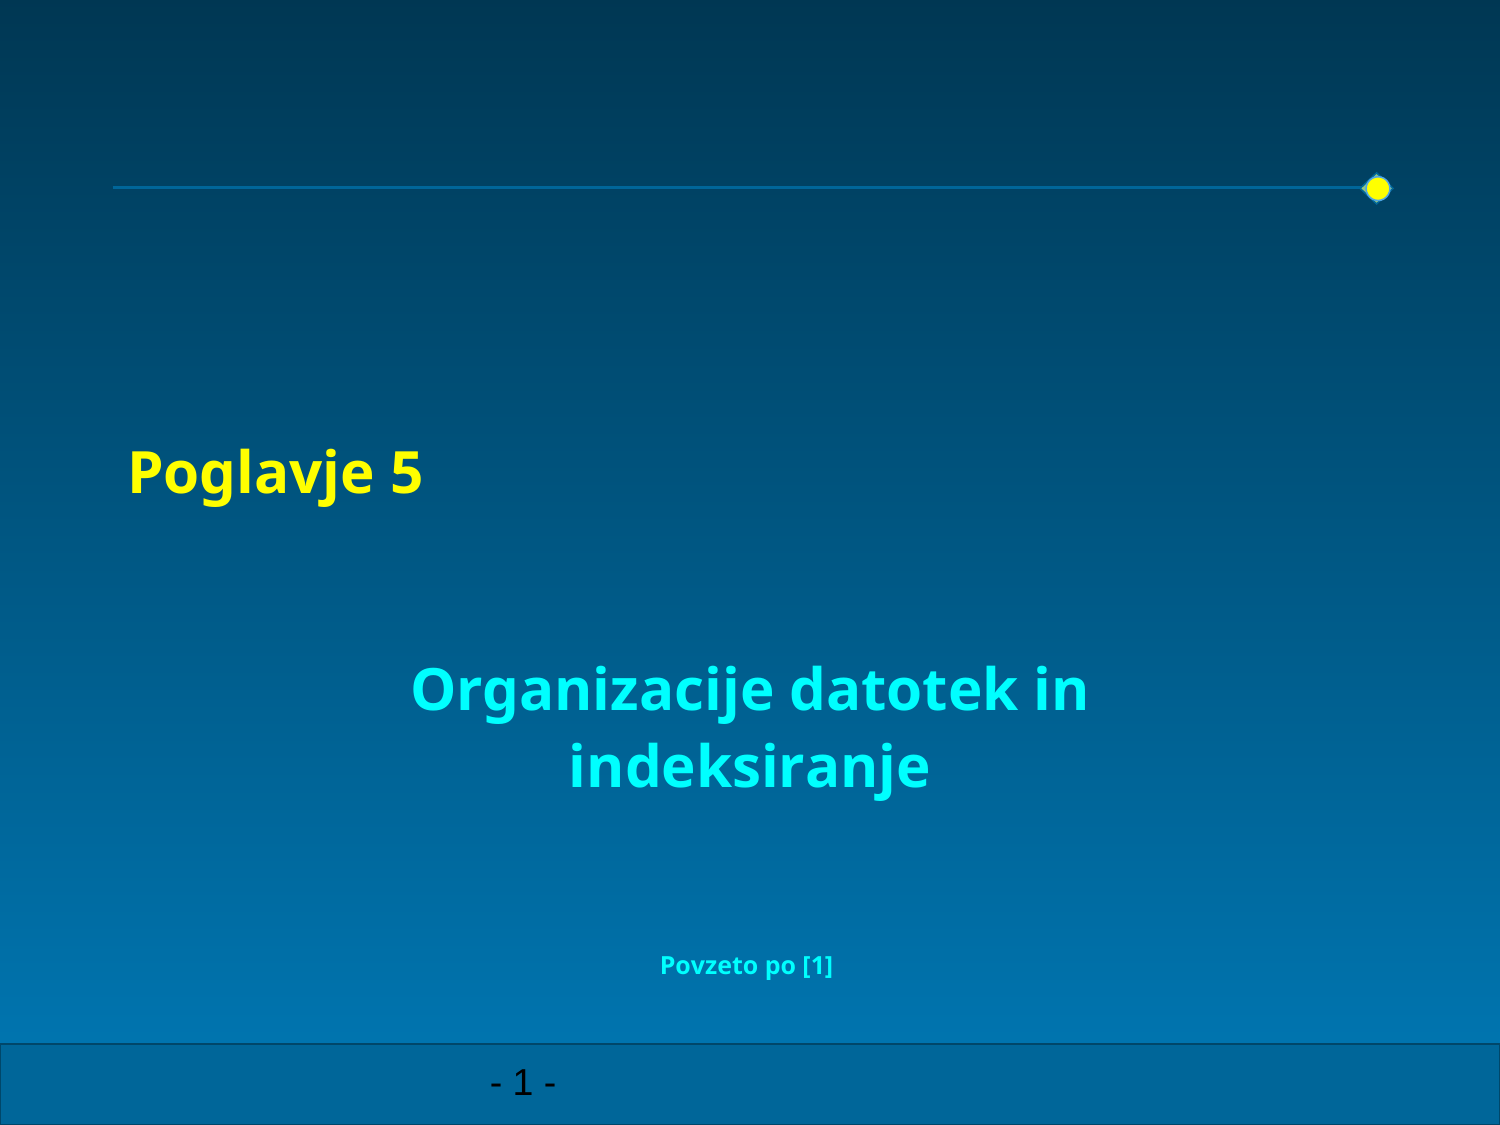

# Poglavje 5
Organizacije datotek in indeksiranje
Povzeto po [1]